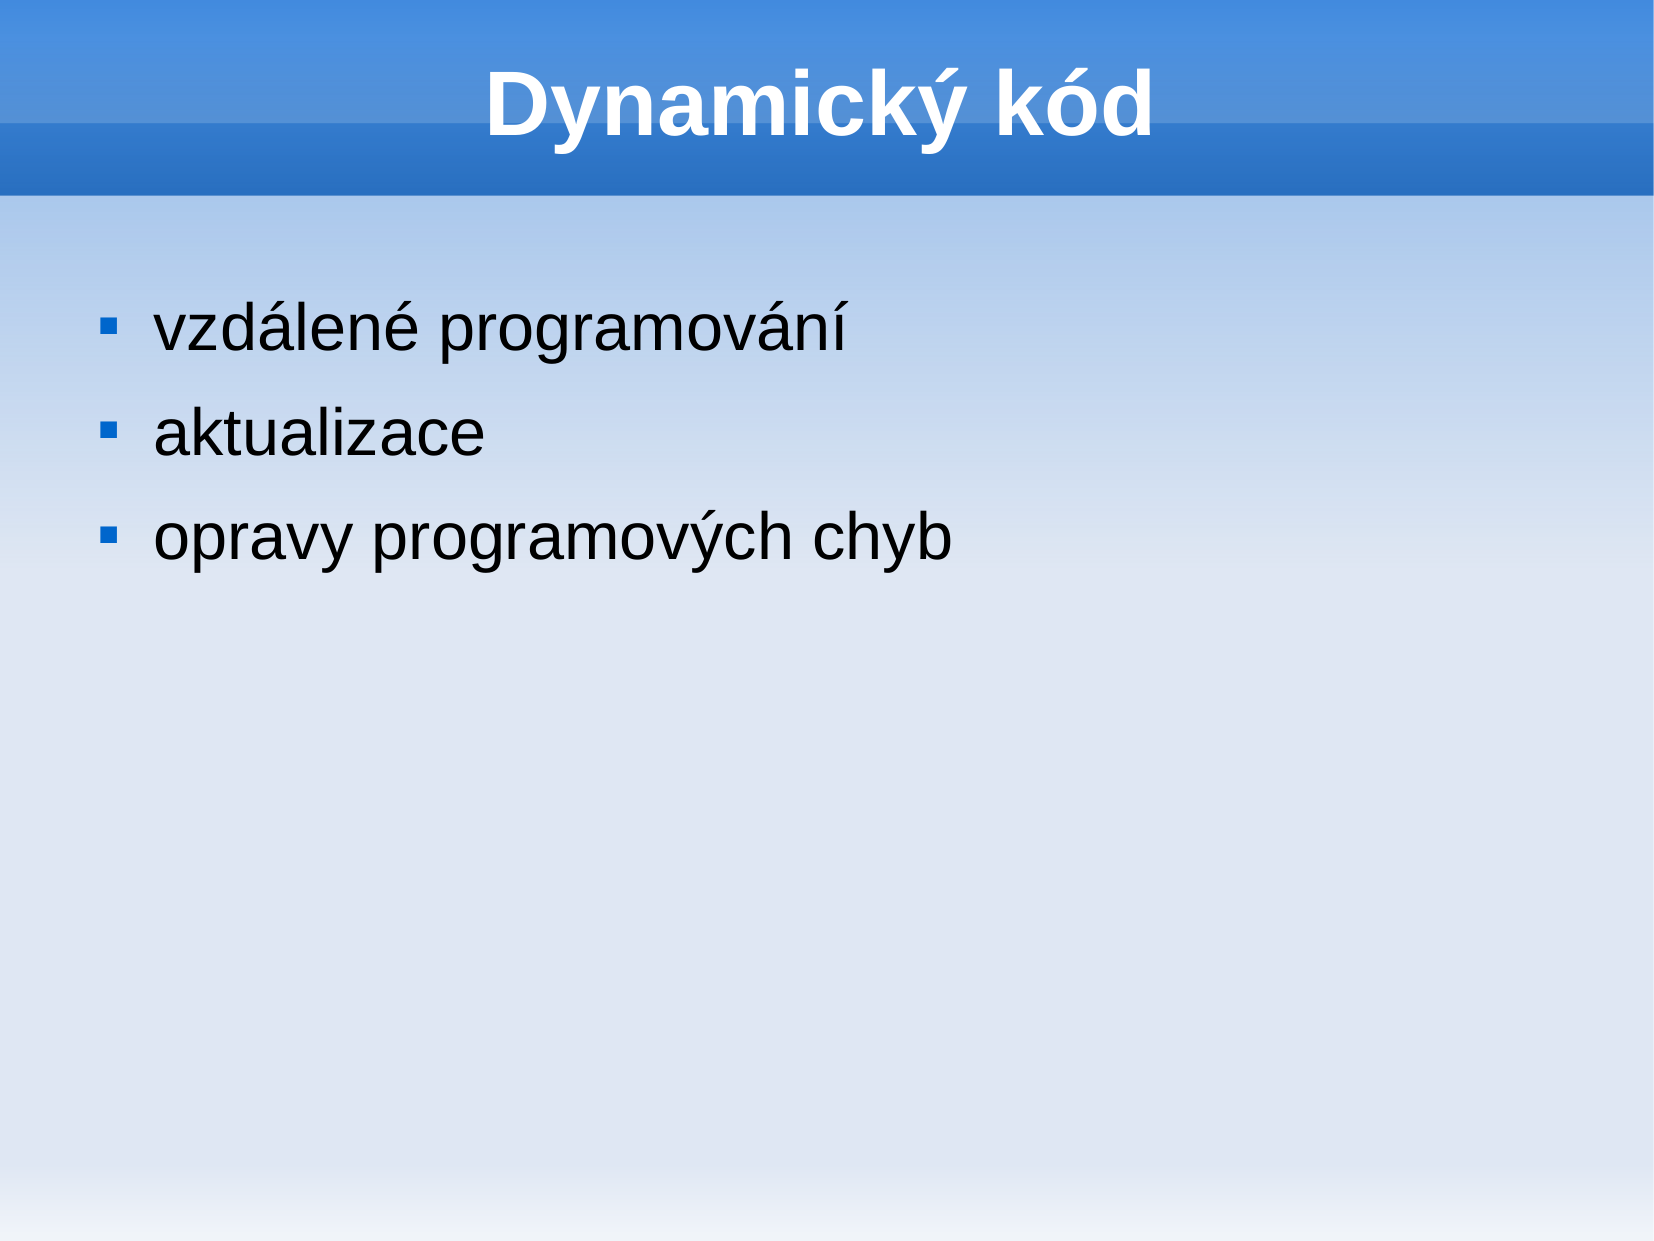

# Dynamický kód
vzdálené programování
aktualizace
opravy programových chyb